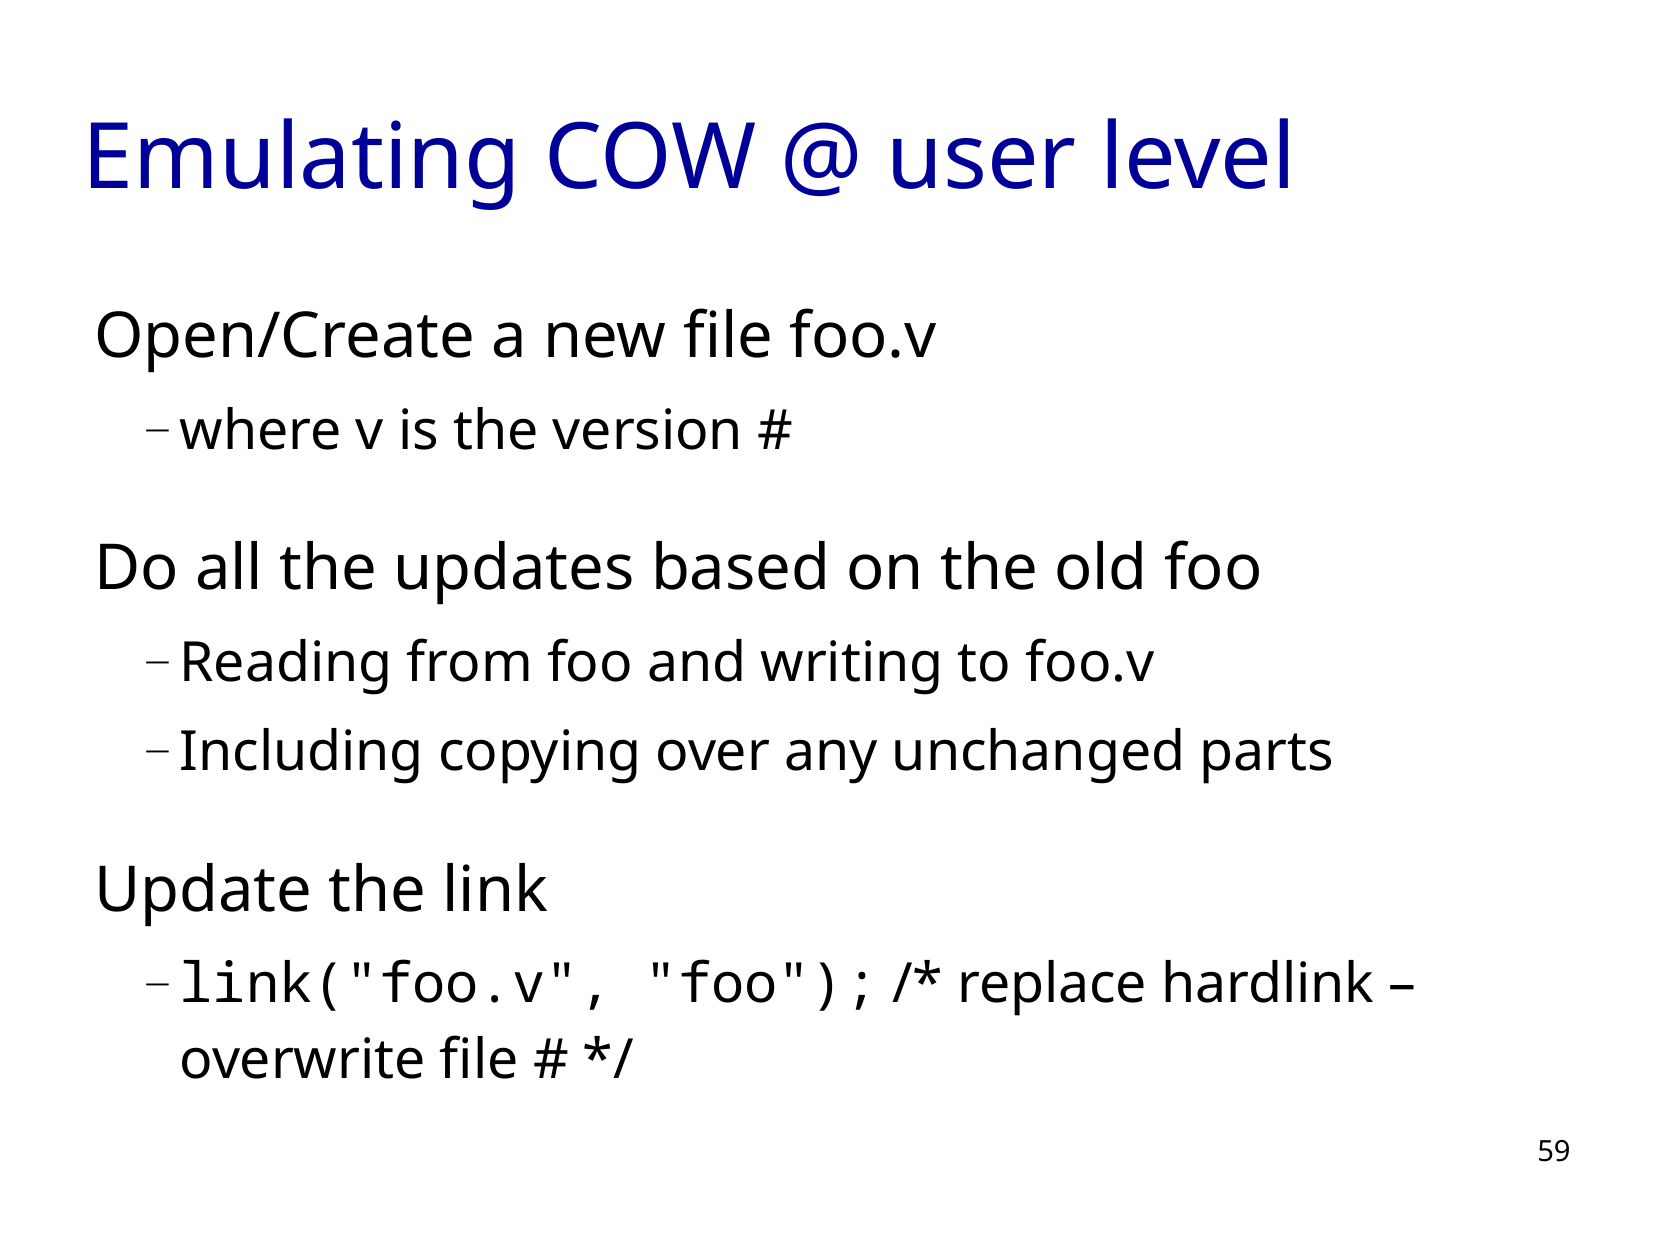

# Emulating COW @ user level
Open/Create a new file foo.v
where v is the version #
Do all the updates based on the old foo
Reading from foo and writing to foo.v
Including copying over any unchanged parts
Update the link
link("foo.v", "foo"); /* replace hardlink – overwrite file # */
59